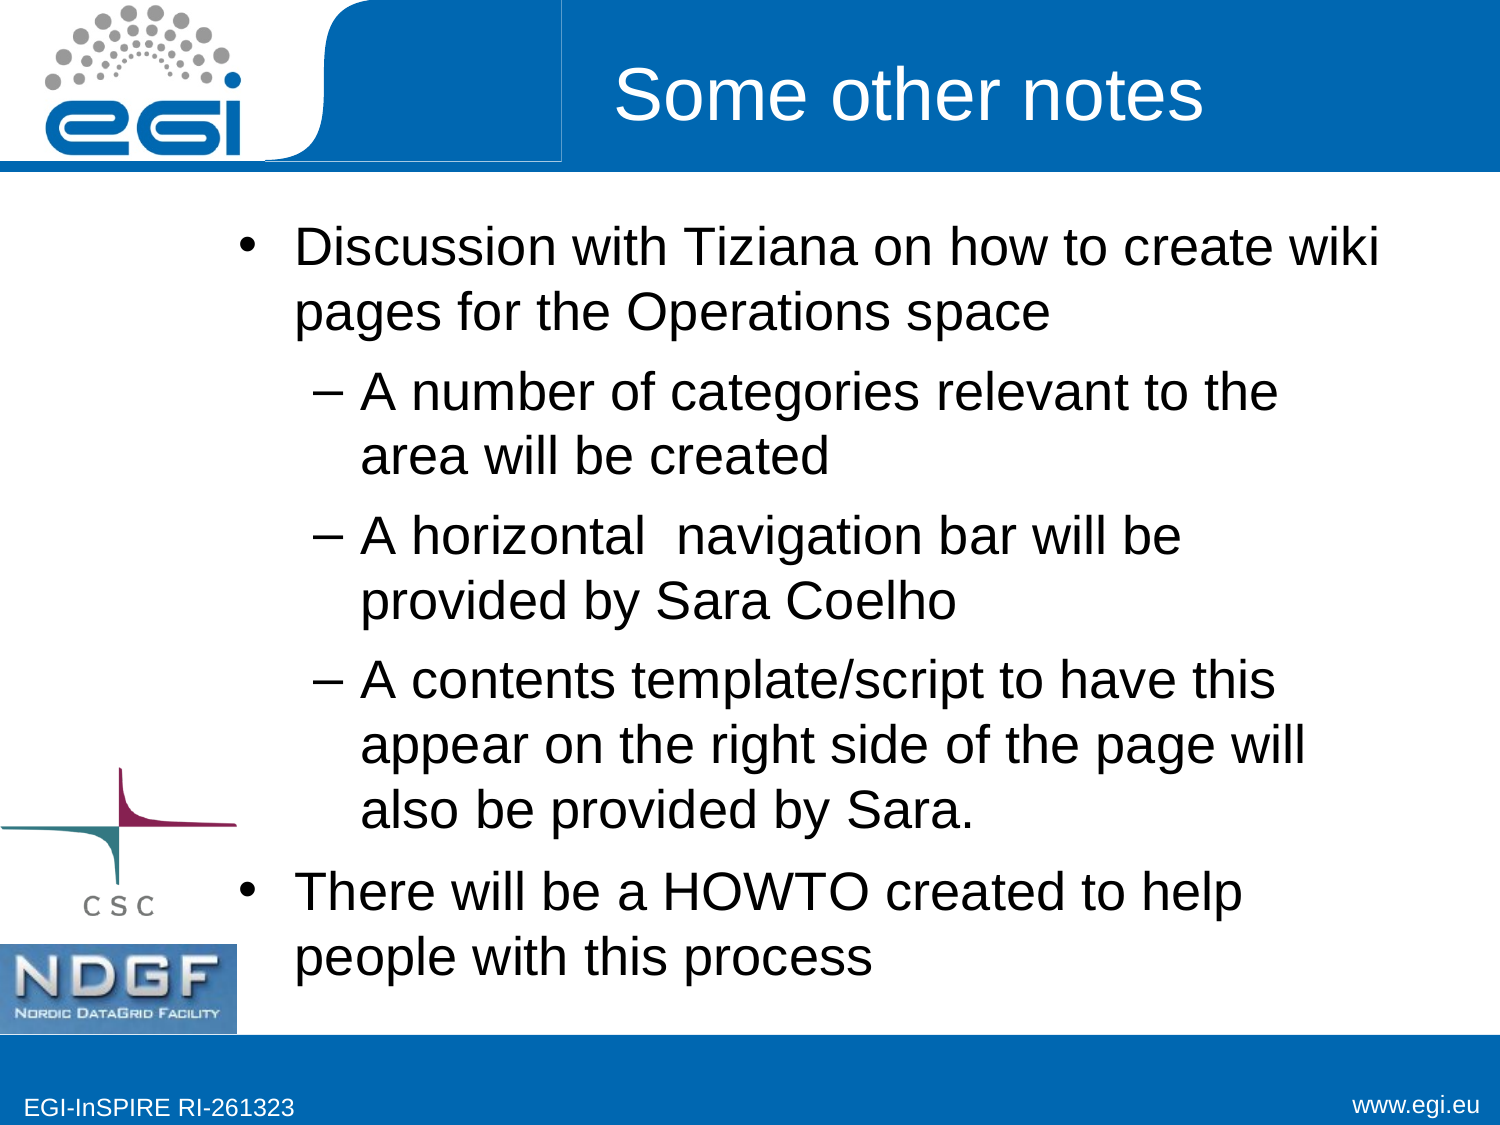

# Some other notes
Discussion with Tiziana on how to create wiki pages for the Operations space
A number of categories relevant to the area will be created
A horizontal navigation bar will be provided by Sara Coelho
A contents template/script to have this appear on the right side of the page will also be provided by Sara.
There will be a HOWTO created to help people with this process